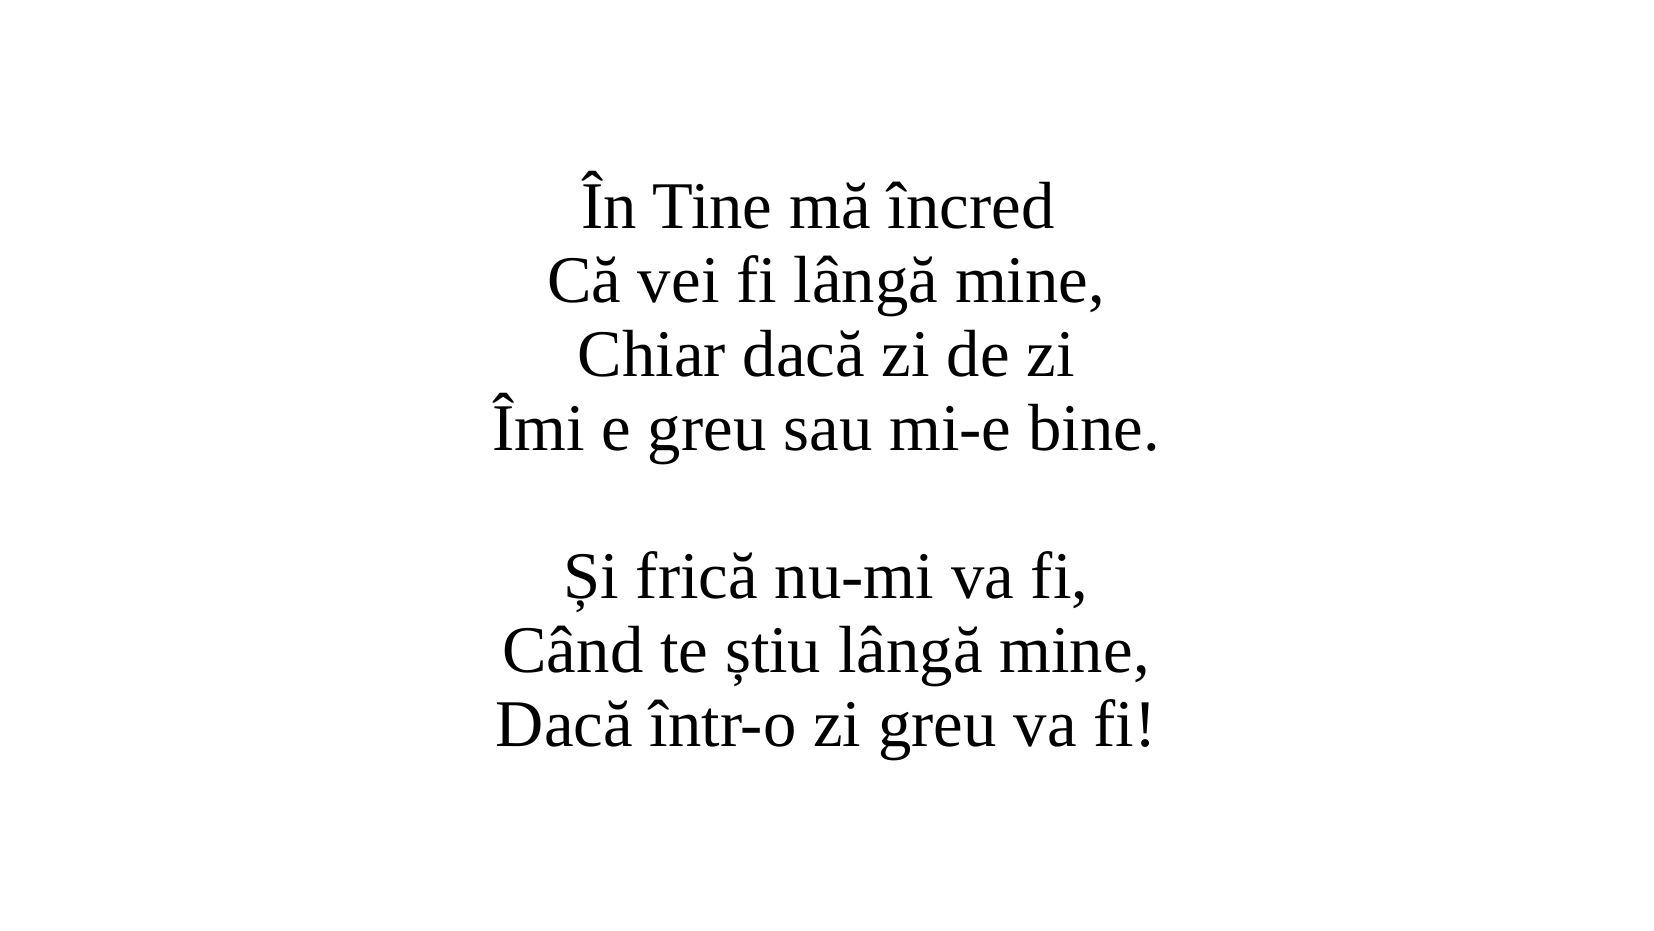

# În Tine mă încred
Că vei fi lângă mine,
Chiar dacă zi de zi
Îmi e greu sau mi-e bine.
Și frică nu-mi va fi,
Când te știu lângă mine,
Dacă într-o zi greu va fi!